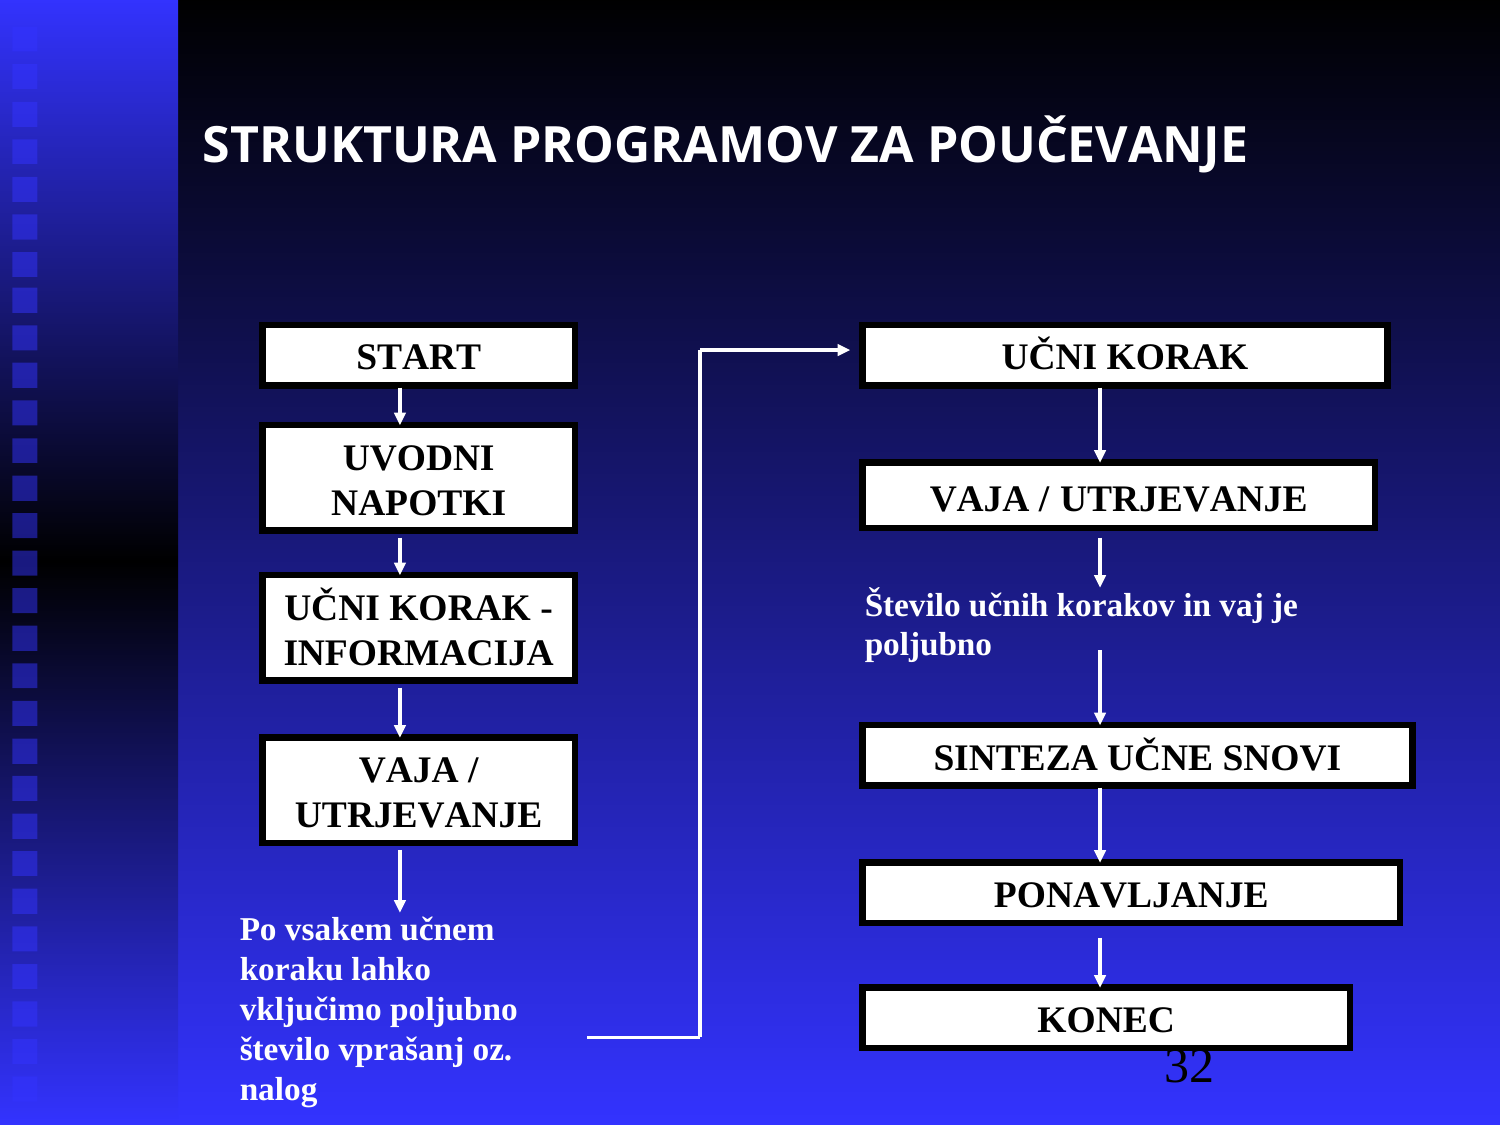

# STRUKTURA PROGRAMOV ZA POUČEVANJE
START
UČNI KORAK
UVODNI NAPOTKI
VAJA / UTRJEVANJE
UČNI KORAK - INFORMACIJA
Število učnih korakov in vaj je poljubno
SINTEZA UČNE SNOVI
VAJA / UTRJEVANJE
PONAVLJANJE
Po vsakem učnem koraku lahko vključimo poljubno število vprašanj oz. nalog
KONEC
32